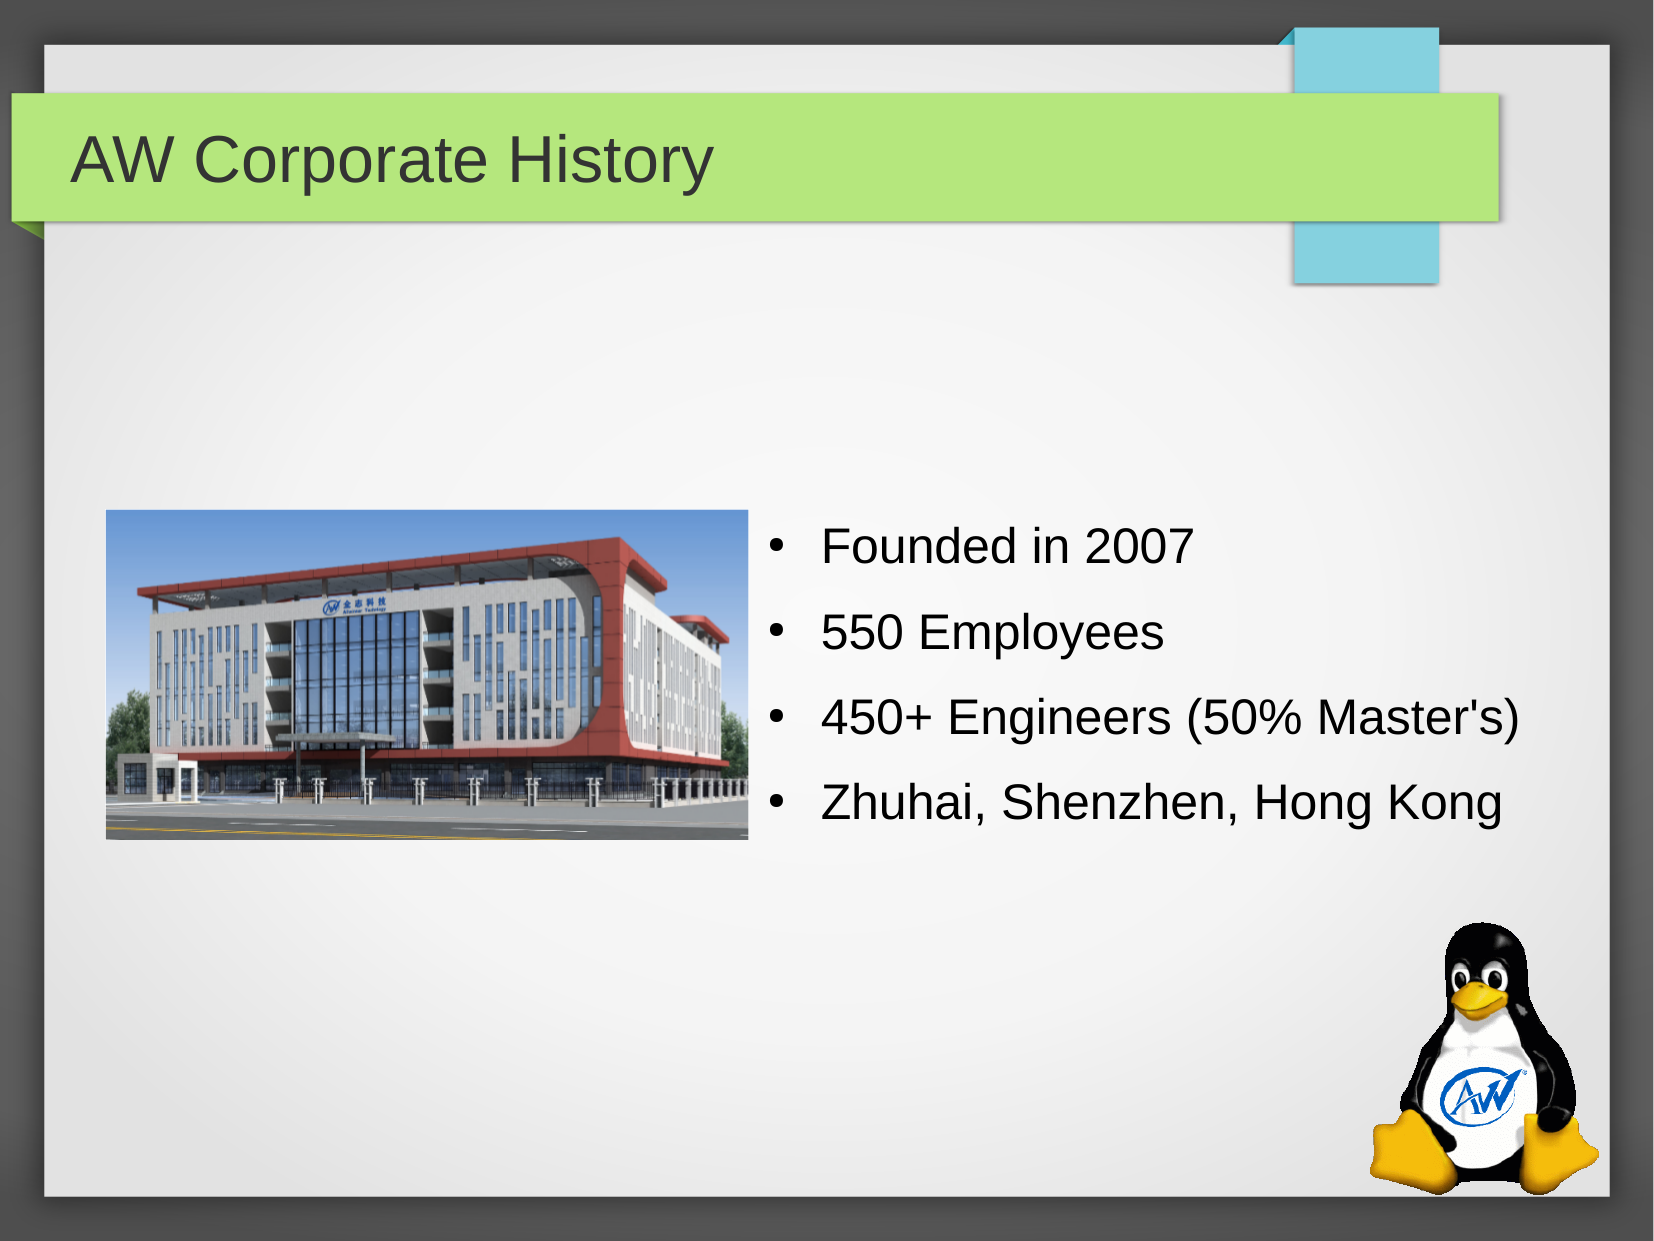

# AW Corporate History
Founded in 2007
550 Employees
450+ Engineers (50% Master's)
Zhuhai, Shenzhen, Hong Kong